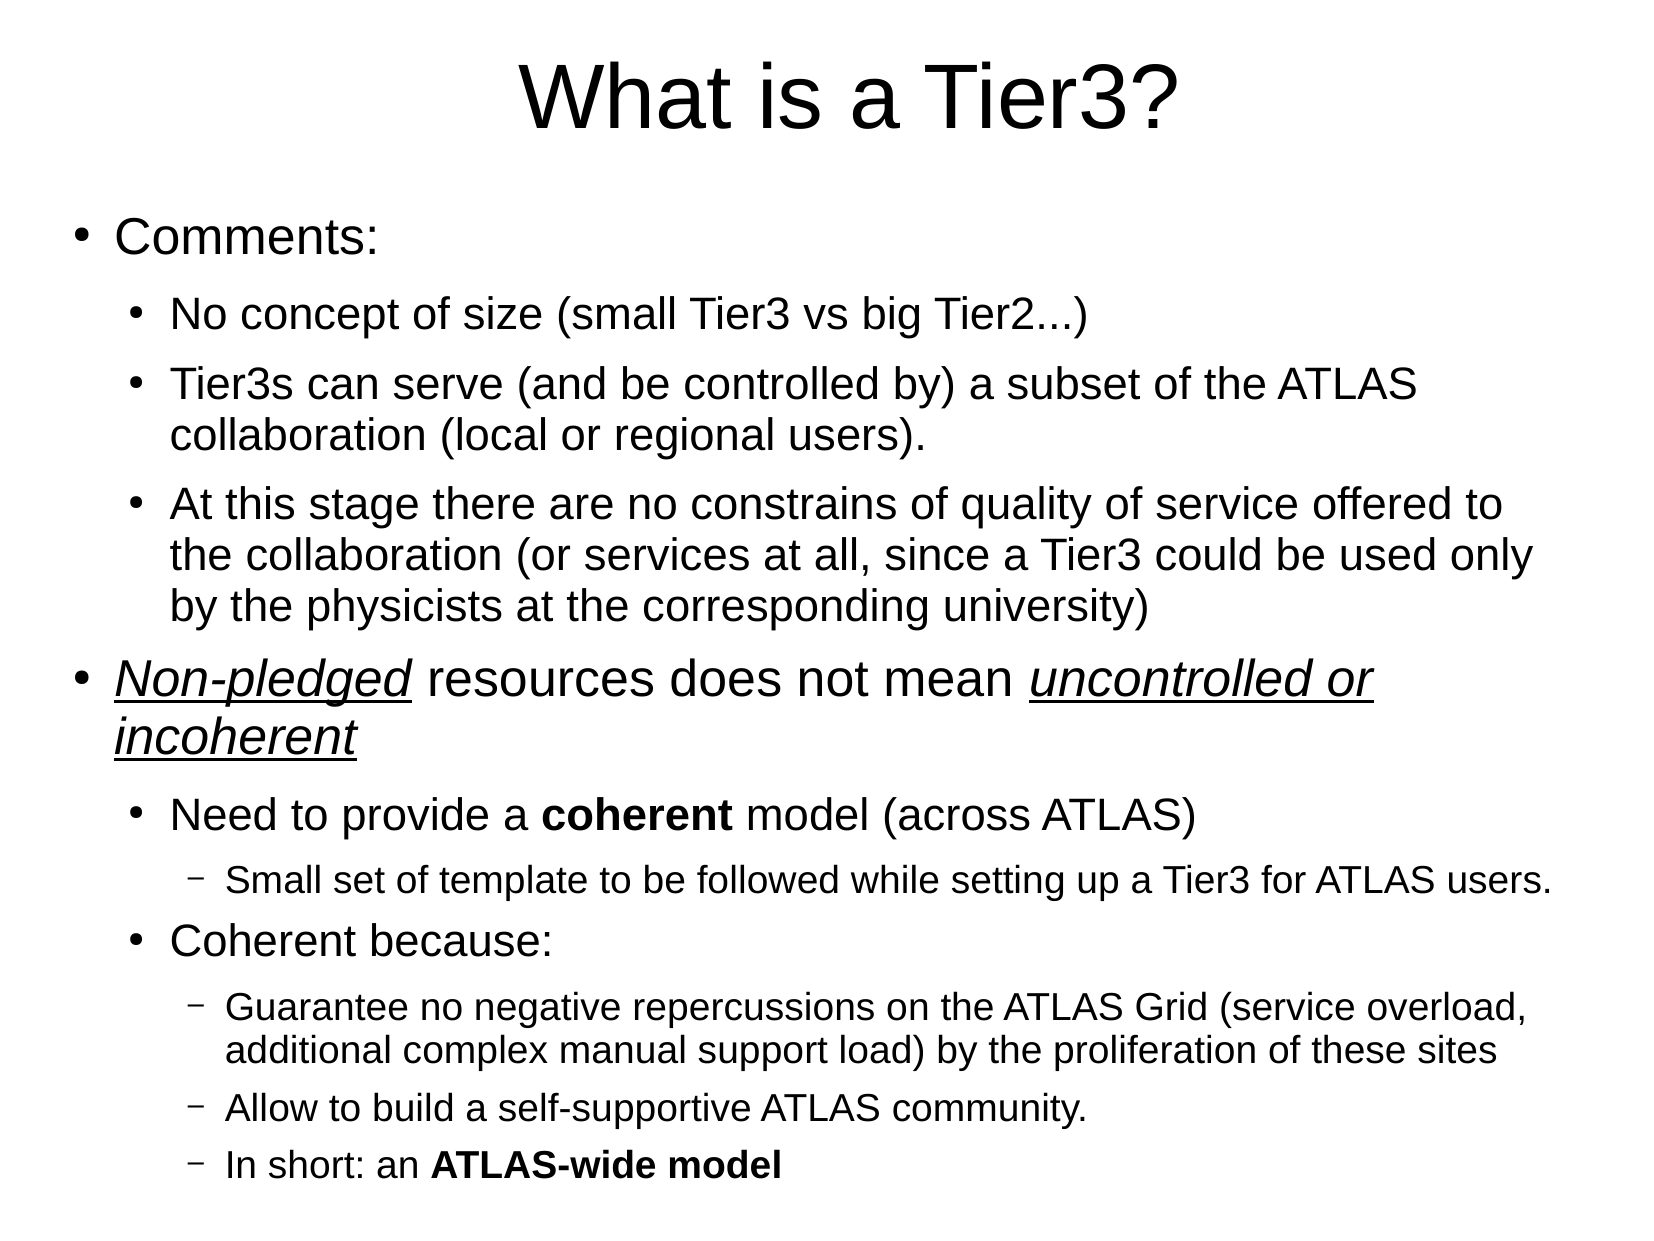

# What is a Tier3?
Comments:
No concept of size (small Tier3 vs big Tier2...)
Tier3s can serve (and be controlled by) a subset of the ATLAS collaboration (local or regional users).
At this stage there are no constrains of quality of service offered to the collaboration (or services at all, since a Tier3 could be used only by the physicists at the corresponding university)
Non-pledged resources does not mean uncontrolled or incoherent
Need to provide a coherent model (across ATLAS)
Small set of template to be followed while setting up a Tier3 for ATLAS users.
Coherent because:
Guarantee no negative repercussions on the ATLAS Grid (service overload, additional complex manual support load) by the proliferation of these sites
Allow to build a self-supportive ATLAS community.
In short: an ATLAS-wide model